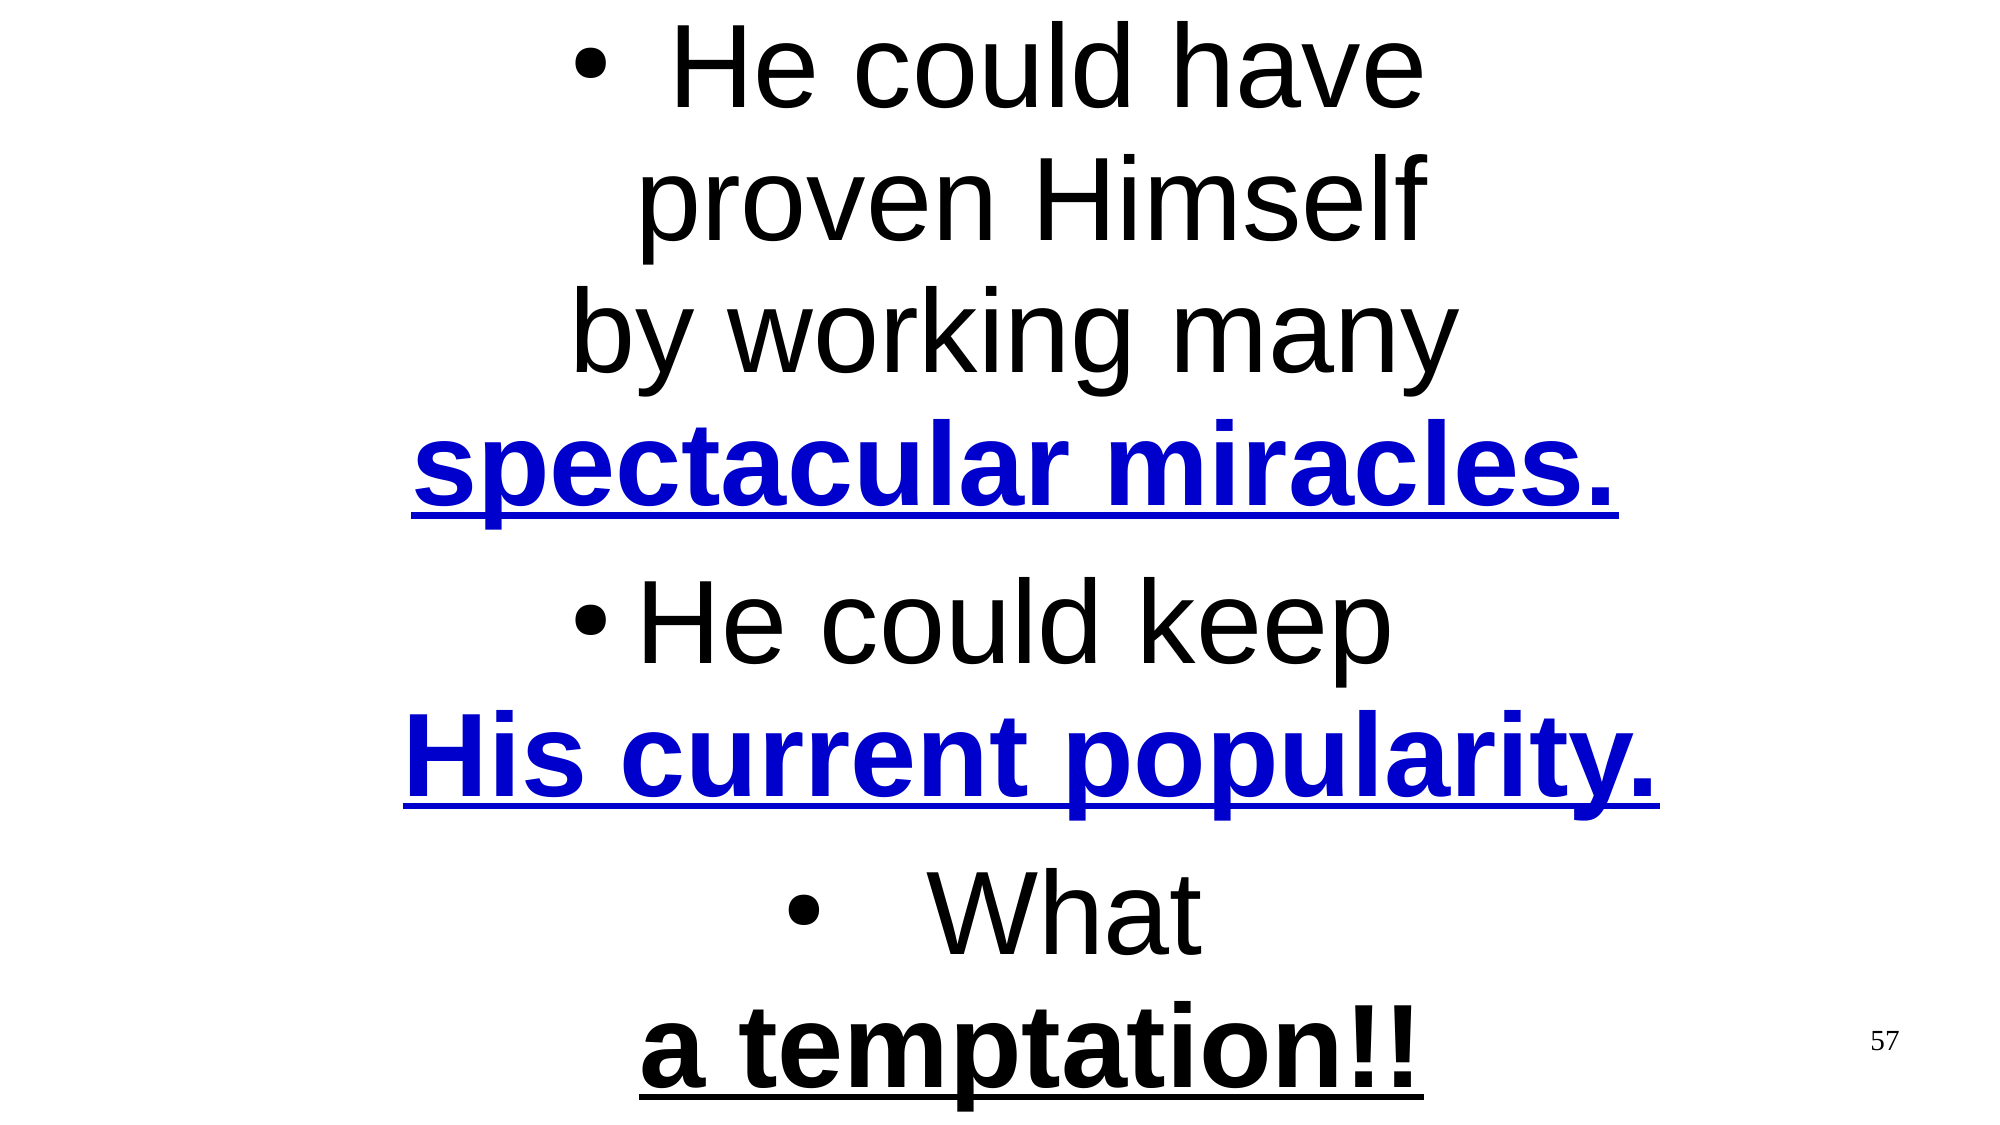

# He could have proven Himself by working many spectacular miracles.
He could keep
His current popularity.
 What
a temptation!!
57